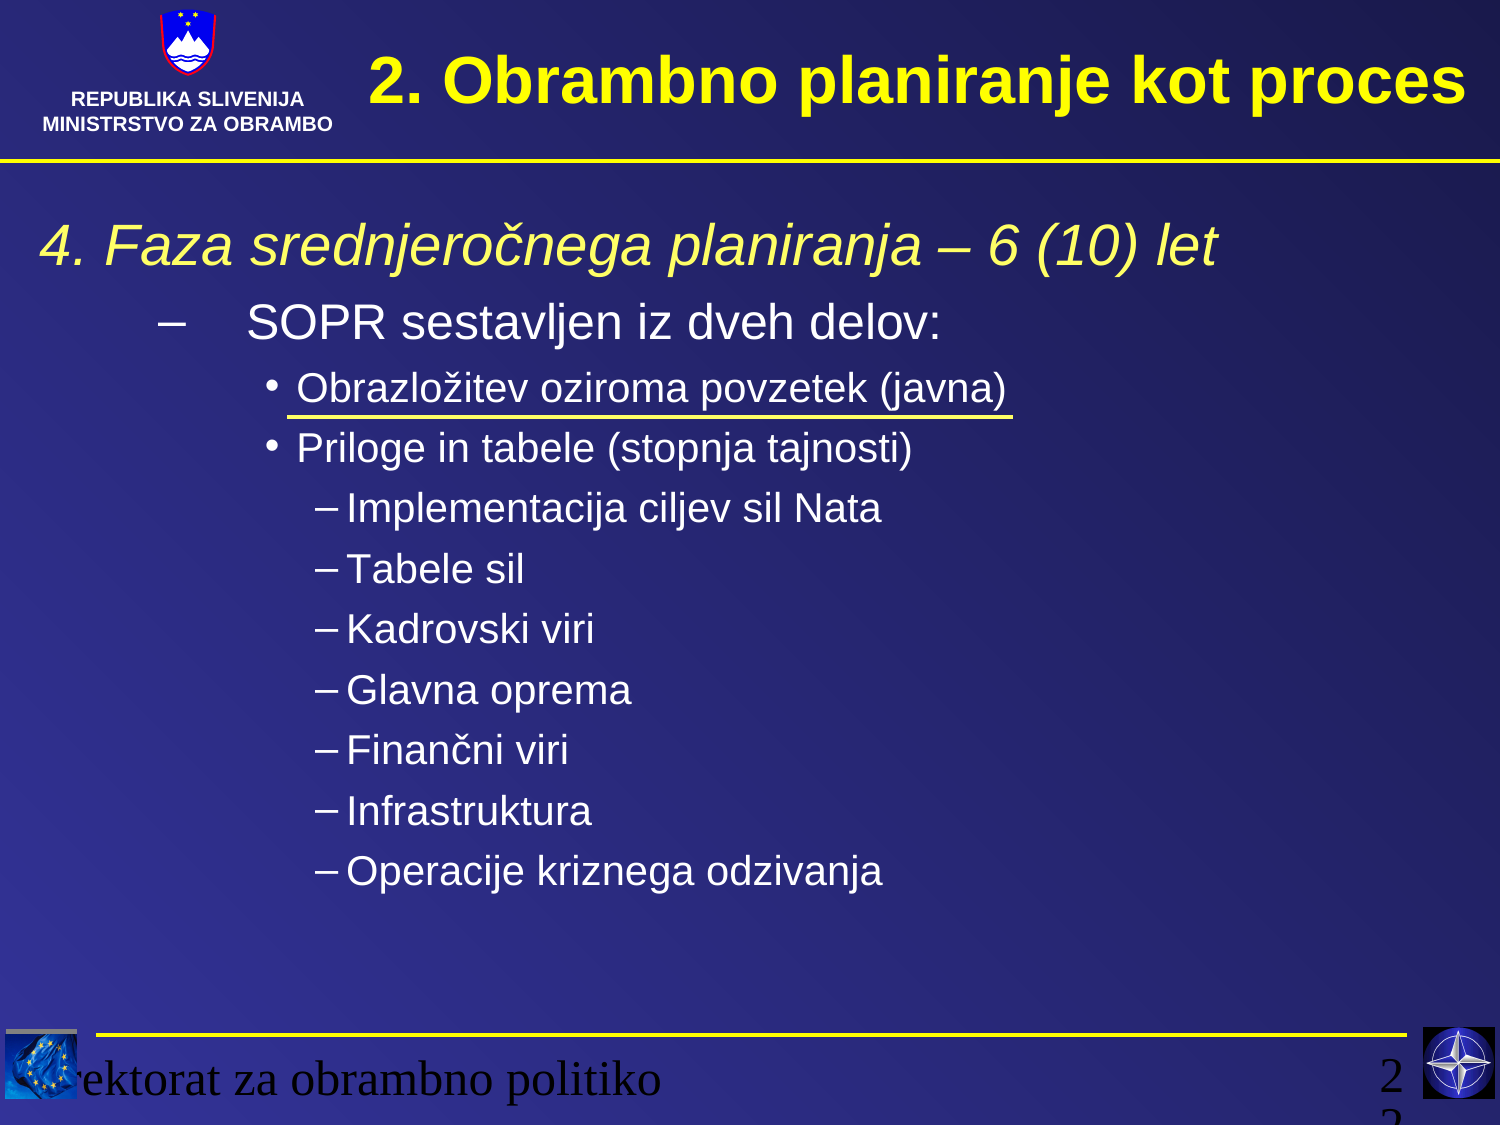

# 2. Obrambno planiranje kot proces
4. Faza srednjeročnega planiranja – 6 (10) let
SOPR sestavljen iz dveh delov:
Obrazložitev oziroma povzetek (javna)
Priloge in tabele (stopnja tajnosti)
Implementacija ciljev sil Nata
Tabele sil
Kadrovski viri
Glavna oprema
Finančni viri
Infrastruktura
Operacije kriznega odzivanja
22
Direktorat za obrambno politiko